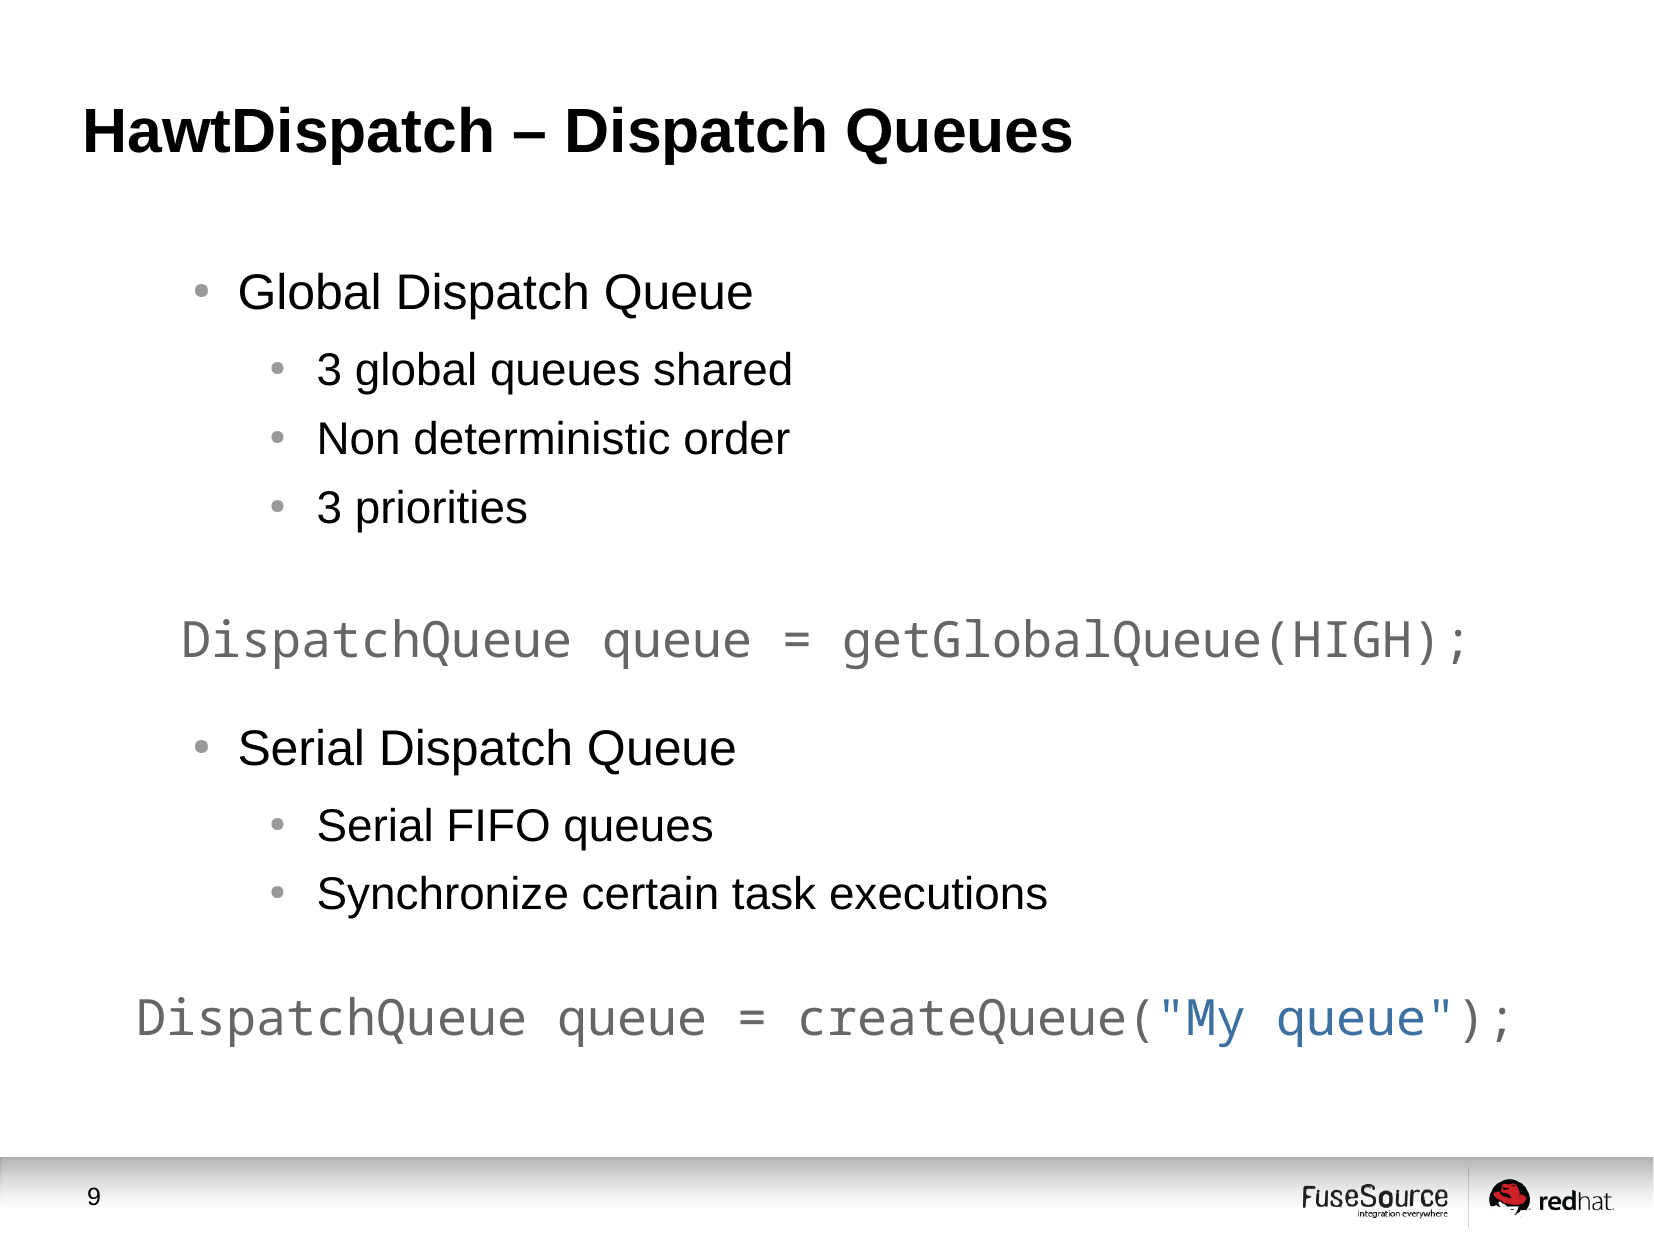

# HawtDispatch – Dispatch Queues
Global Dispatch Queue
3 global queues shared
Non deterministic order
3 priorities
Serial Dispatch Queue
Serial FIFO queues
Synchronize certain task executions
DispatchQueue queue = getGlobalQueue(HIGH);
DispatchQueue queue = createQueue("My queue");